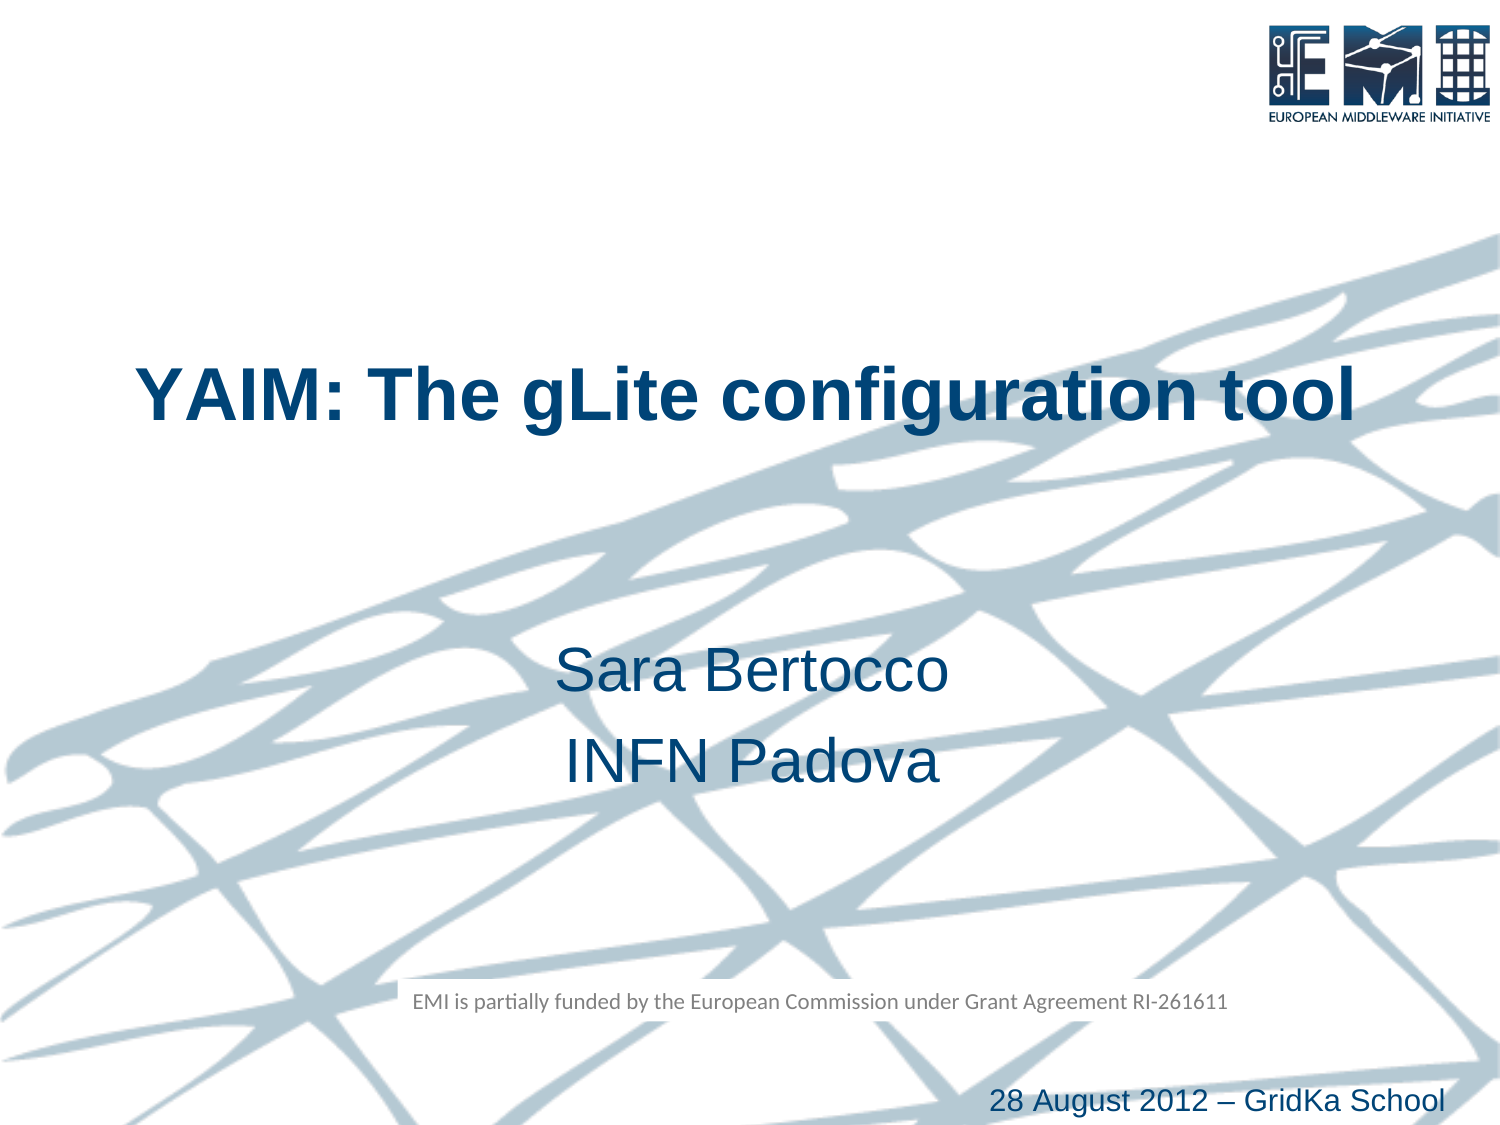

YAIM: The gLite configuration tool
Sara Bertocco
INFN Padova
28 August 2012 – GridKa School